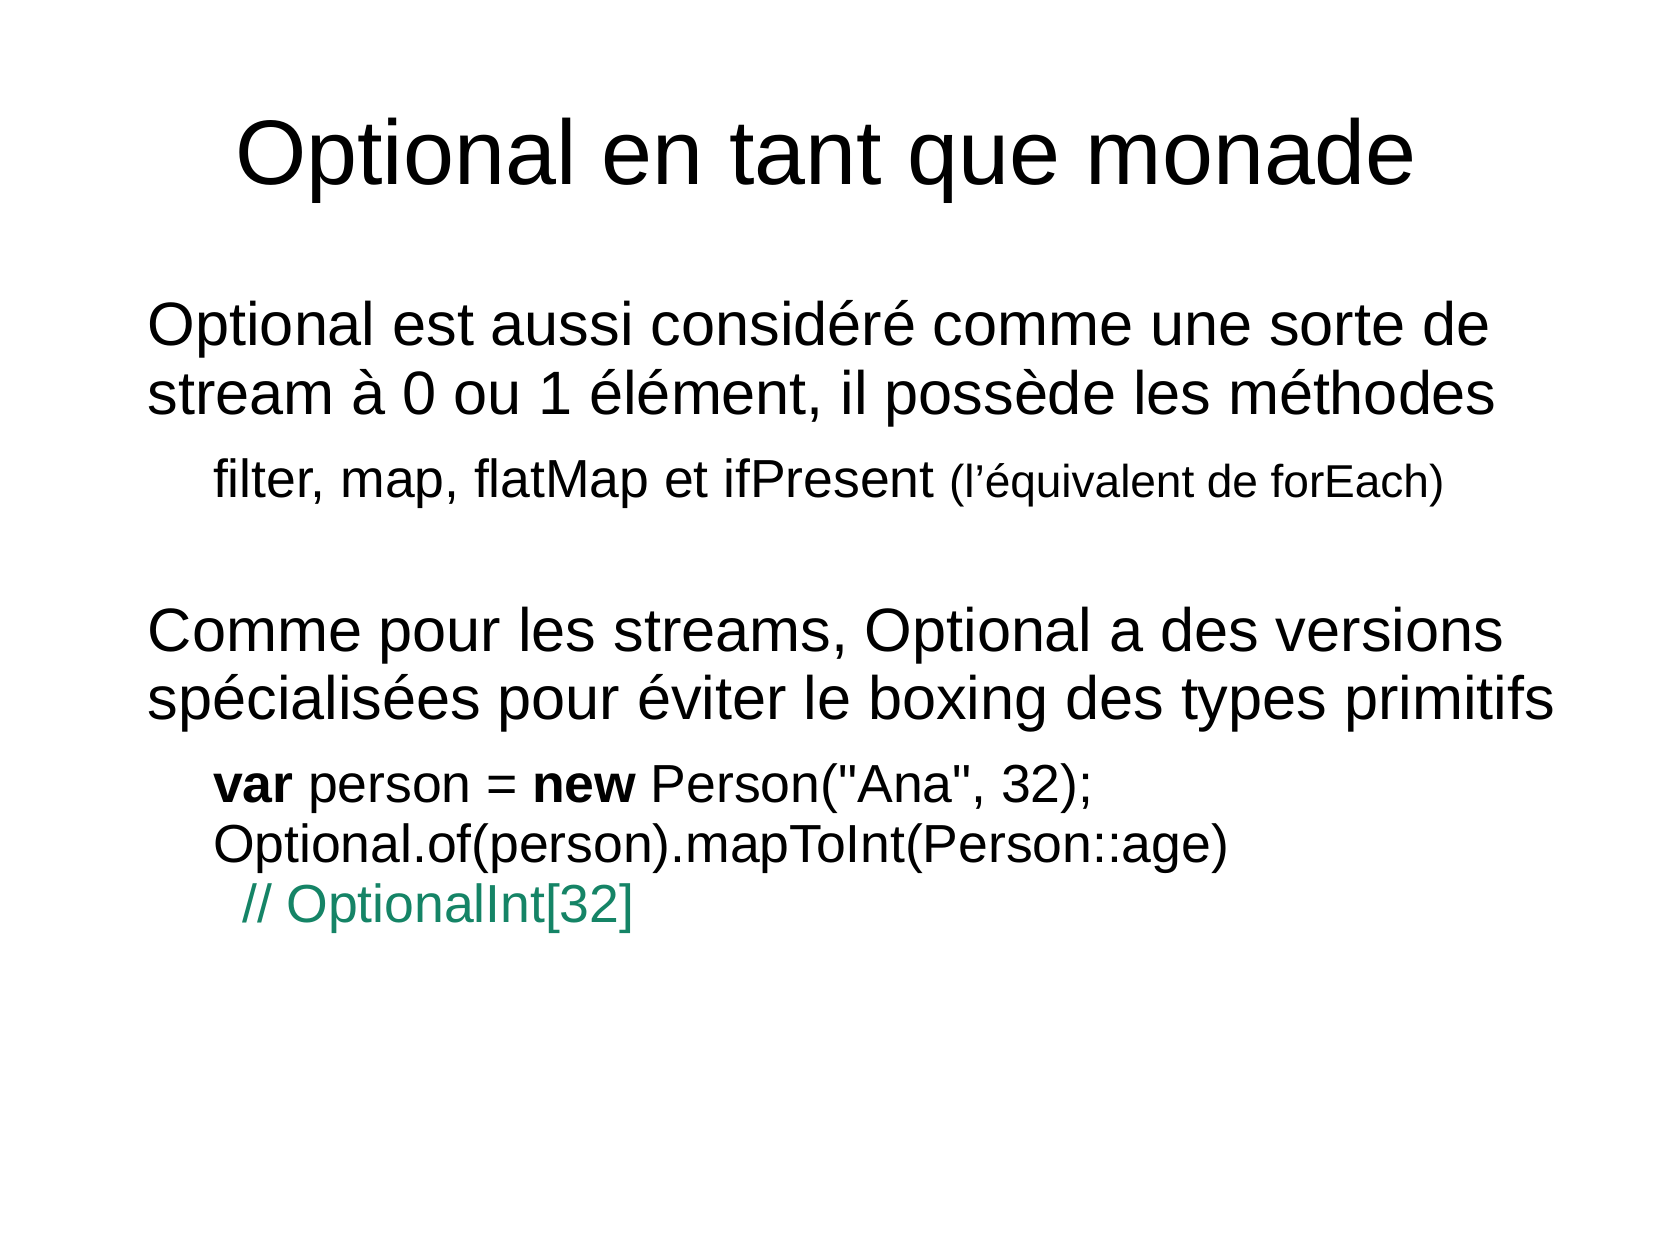

# Optional en tant que monade
Optional est aussi considéré comme une sorte de stream à 0 ou 1 élément, il possède les méthodes
filter, map, flatMap et ifPresent (l’équivalent de forEach)
Comme pour les streams, Optional a des versions spécialisées pour éviter le boxing des types primitifs
var person = new Person("Ana", 32);
Optional.of(person).mapToInt(Person::age)
 // OptionalInt[32]